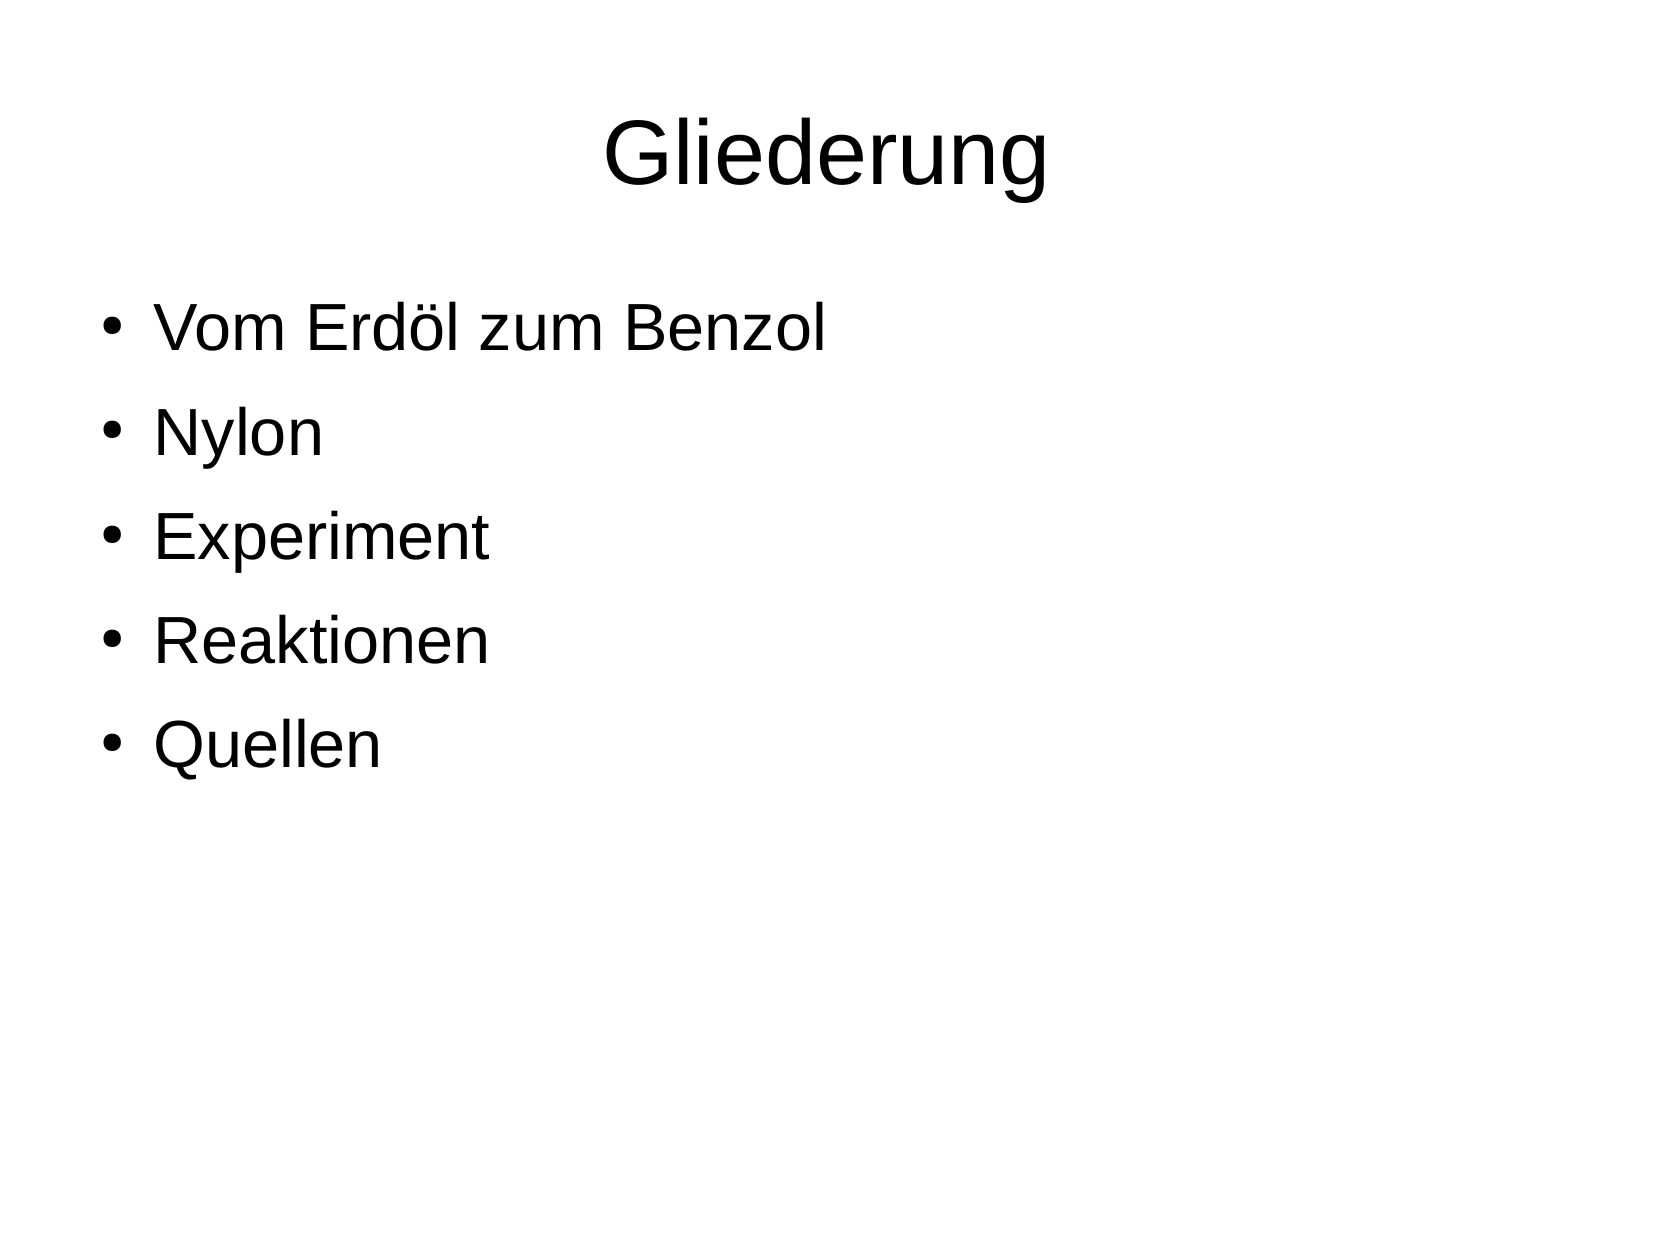

# Gliederung
Vom Erdöl zum Benzol
Nylon
Experiment
Reaktionen
Quellen